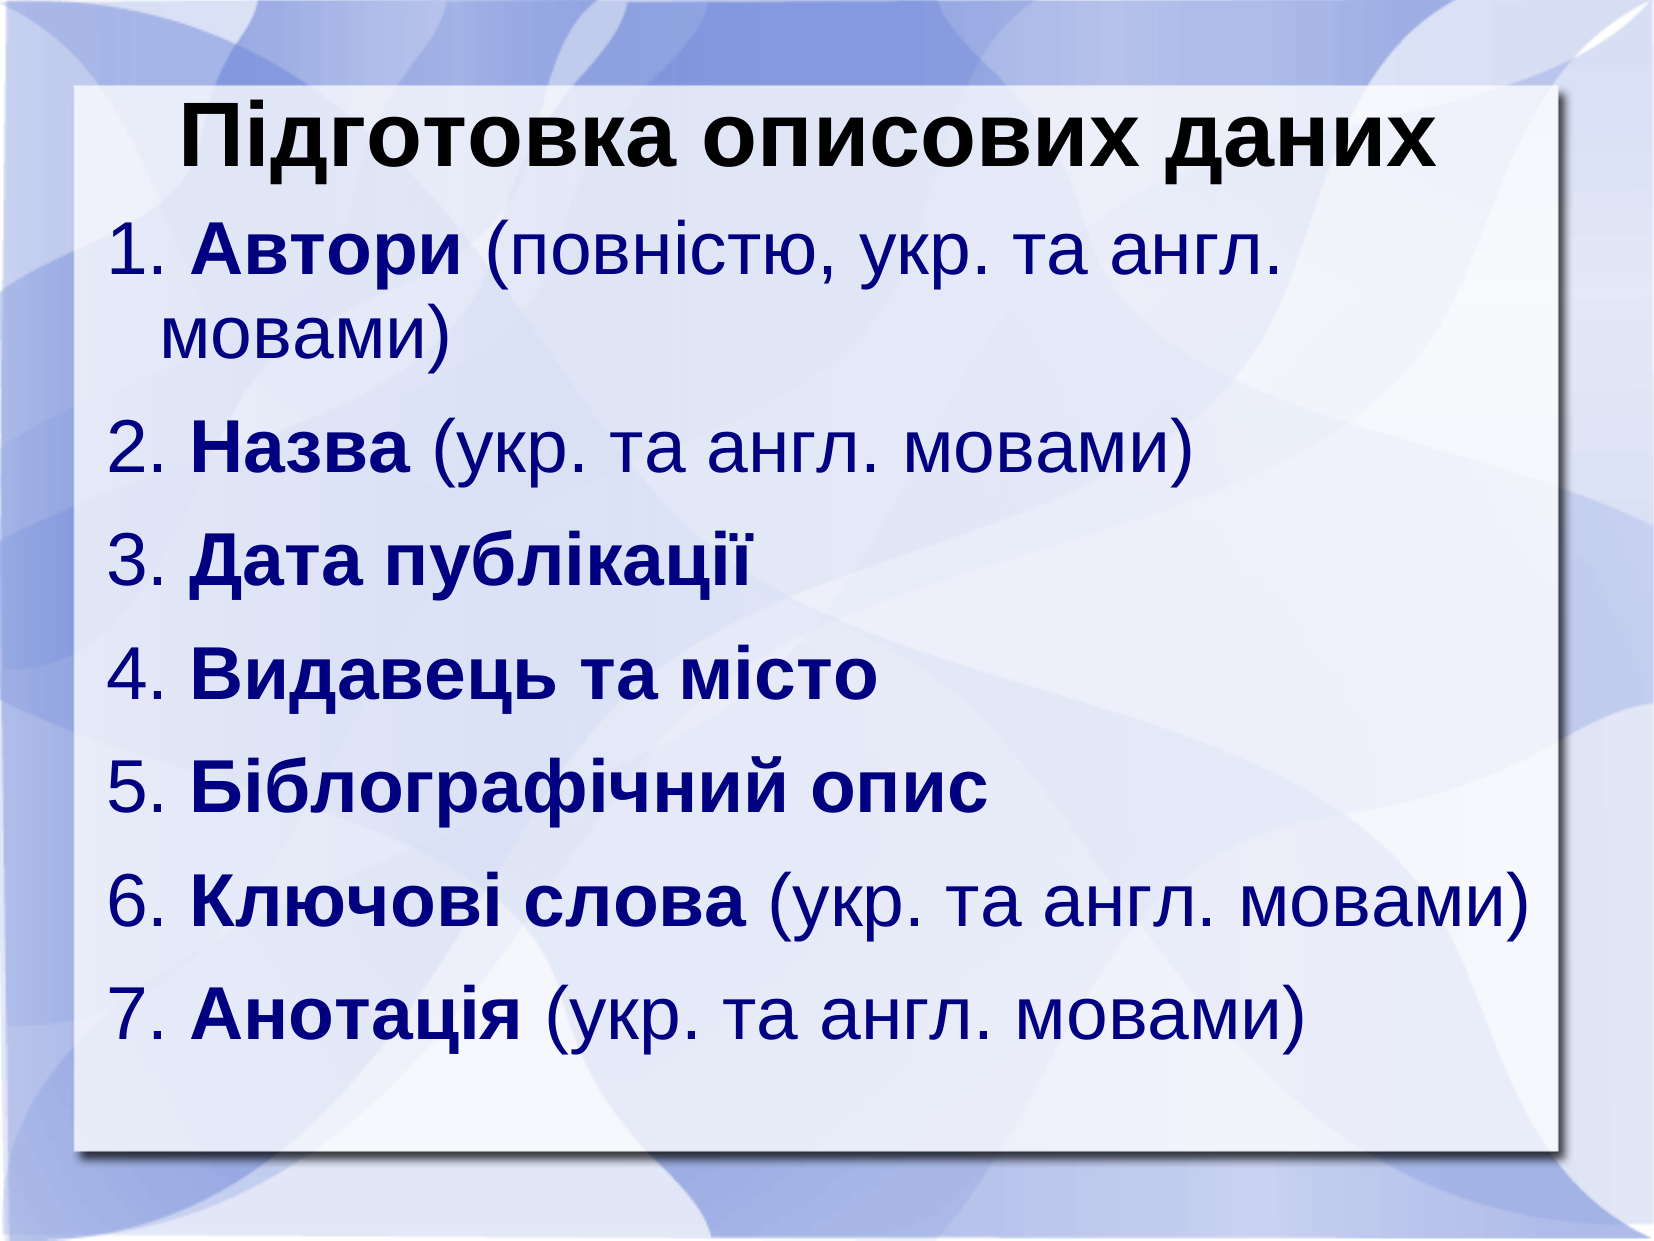

# Підготовка описових даних
1. Автори (повністю, укр. та англ. мовами)
2. Назва (укр. та англ. мовами)
3. Дата публікації
4. Видавець та місто
5. Біблографічний опис
6. Ключові слова (укр. та англ. мовами)
7. Анотація (укр. та англ. мовами)